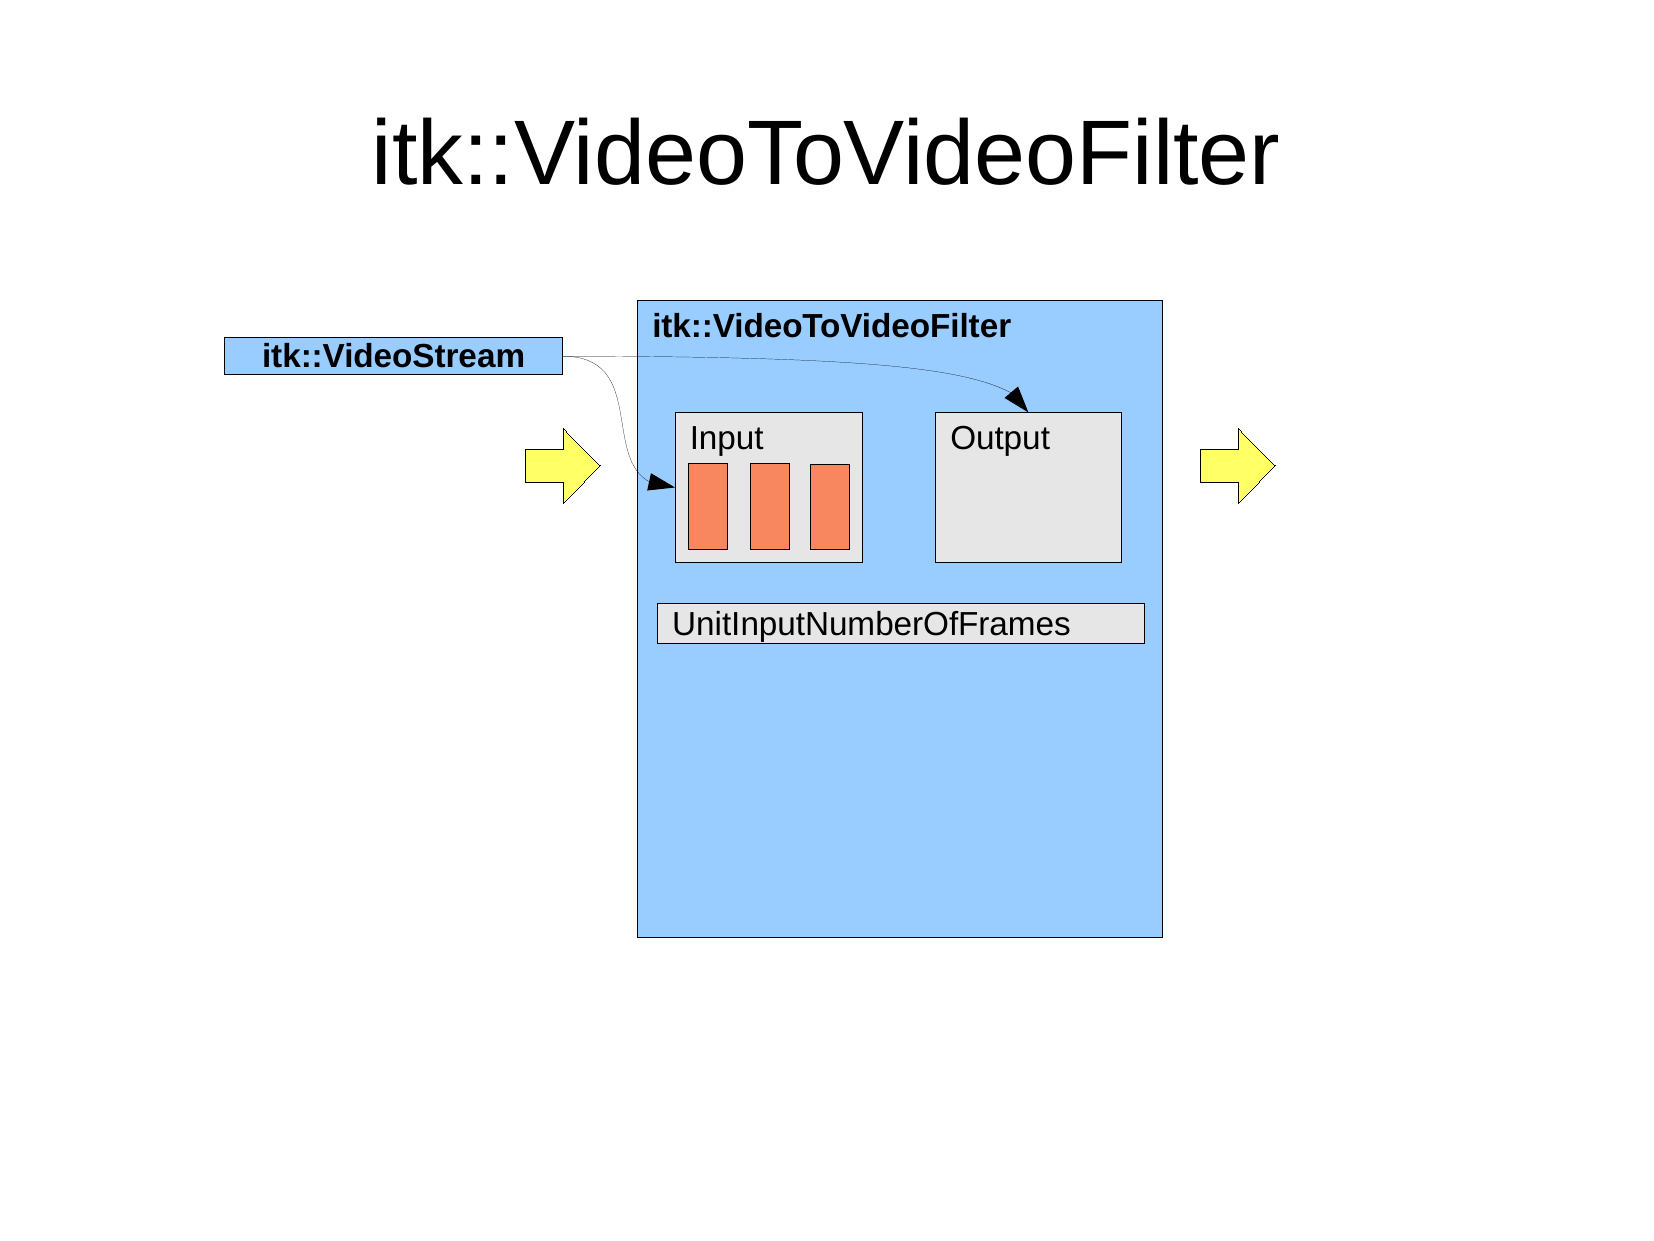

# itk::VideoToVideoFilter
itk::VideoToVideoFilter
itk::VideoStream
Input
Output
UnitInputNumberOfFrames